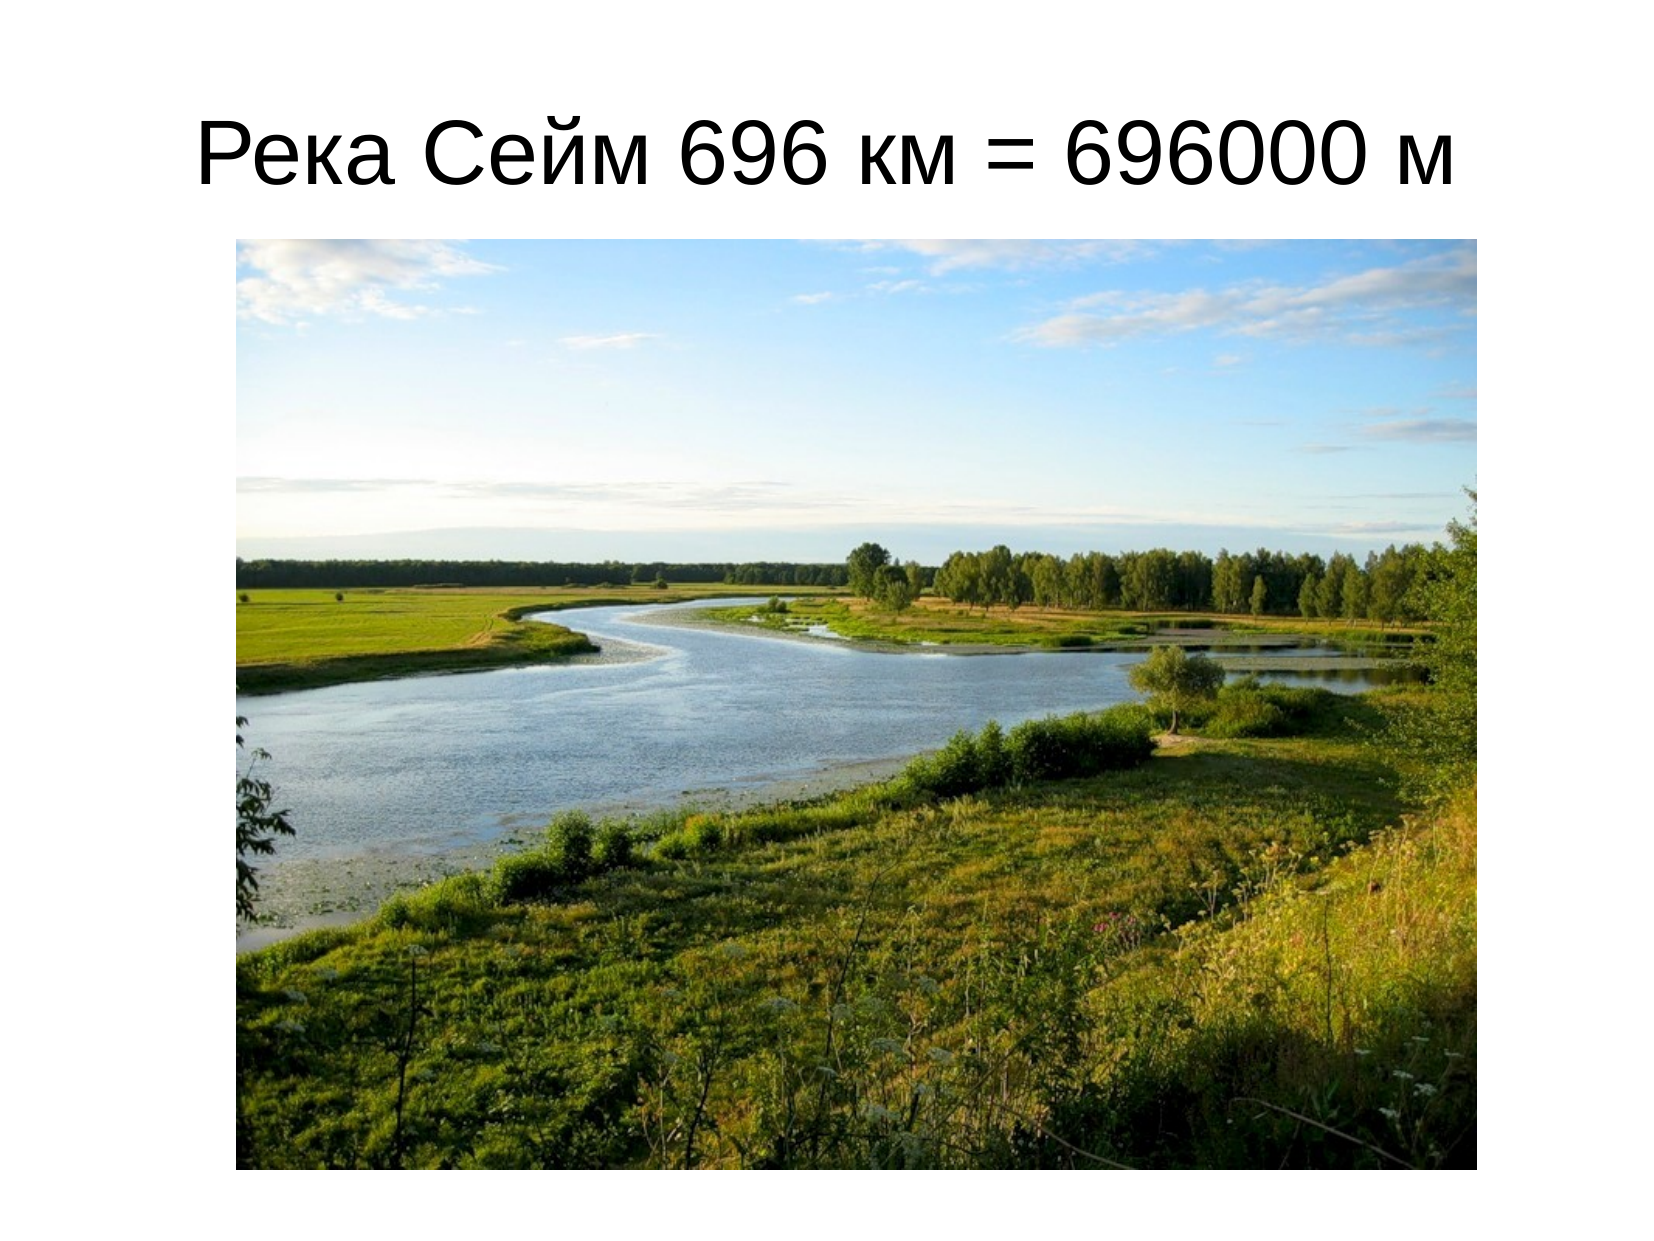

# Река Сейм 696 км = 696000 м